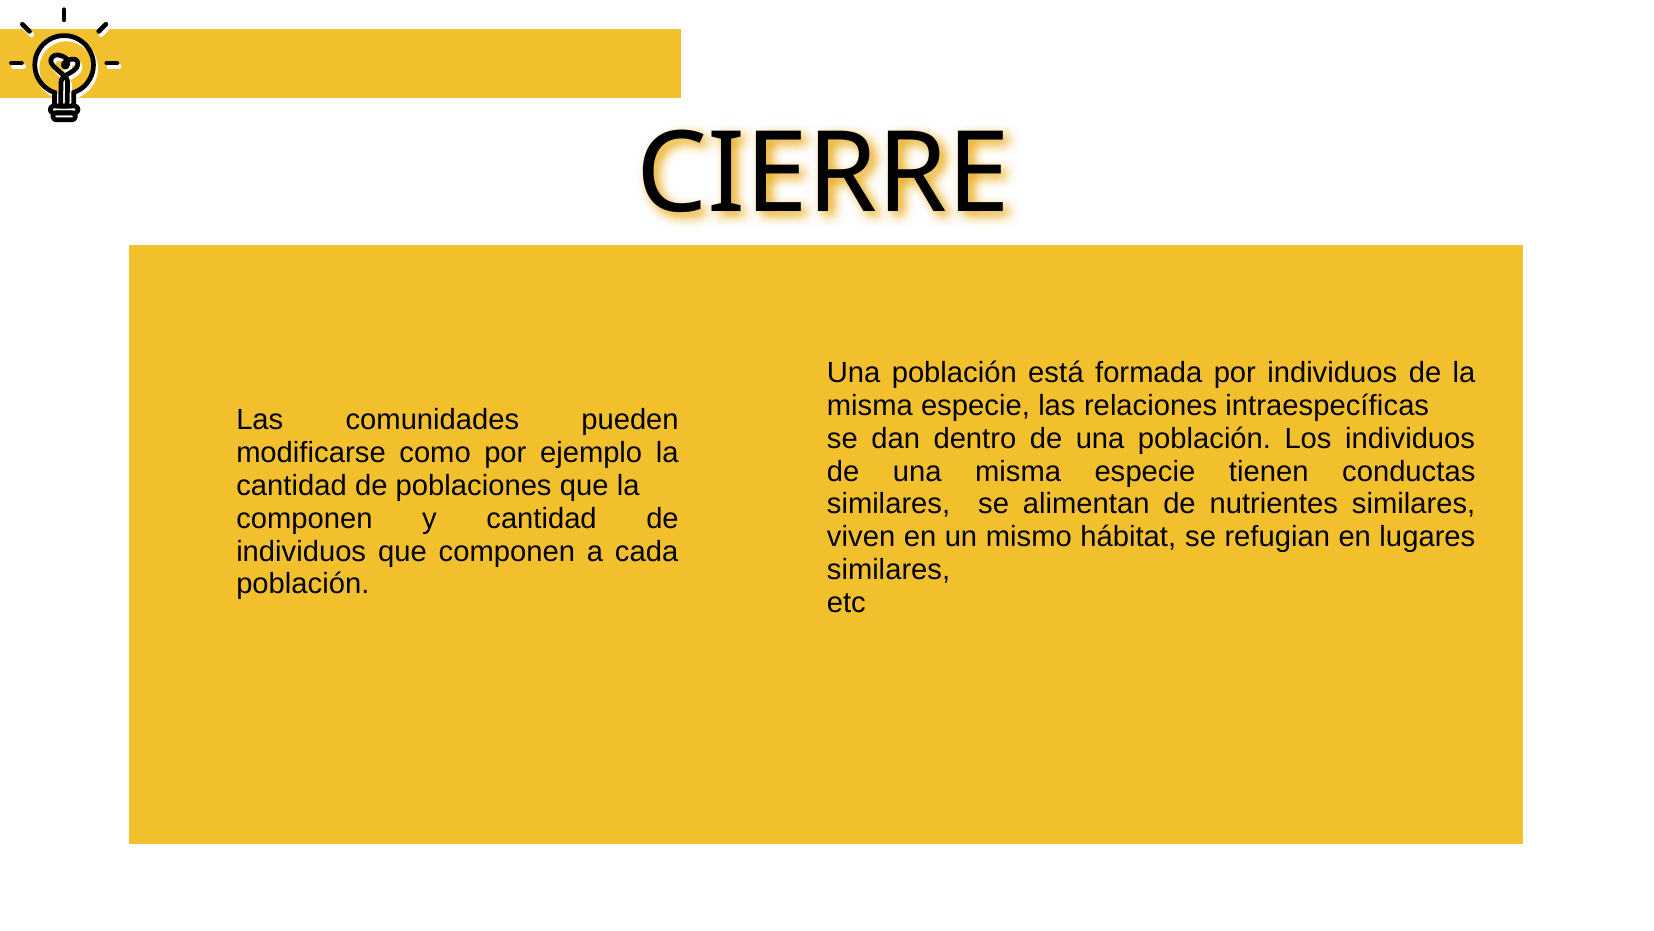

# CIERRE
Una población está formada por individuos de la misma especie, las relaciones intraespecíficas
se dan dentro de una población. Los individuos de una misma especie tienen conductas similares, se alimentan de nutrientes similares, viven en un mismo hábitat, se refugian en lugares similares,
etc
Las comunidades pueden modificarse como por ejemplo la cantidad de poblaciones que la
componen y cantidad de individuos que componen a cada población.